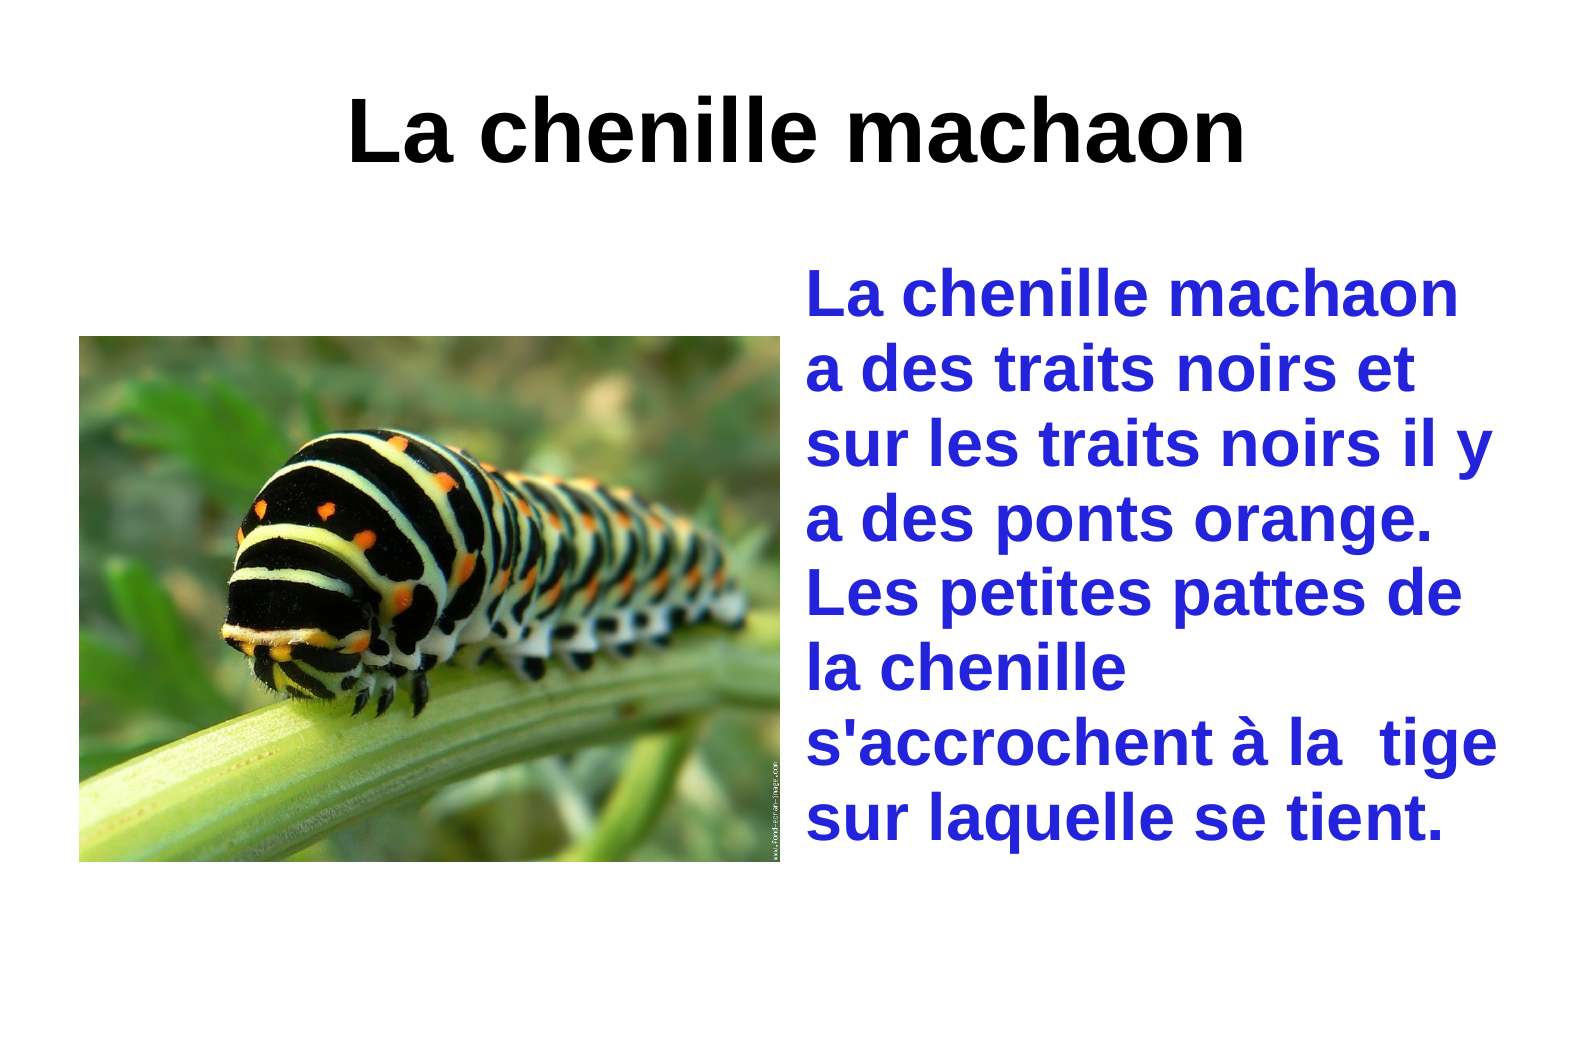

# La chenille machaon
La chenille machaon a des traits noirs et sur les traits noirs il y a des ponts orange. Les petites pattes de la chenille s'accrochent à la tige sur laquelle se tient.